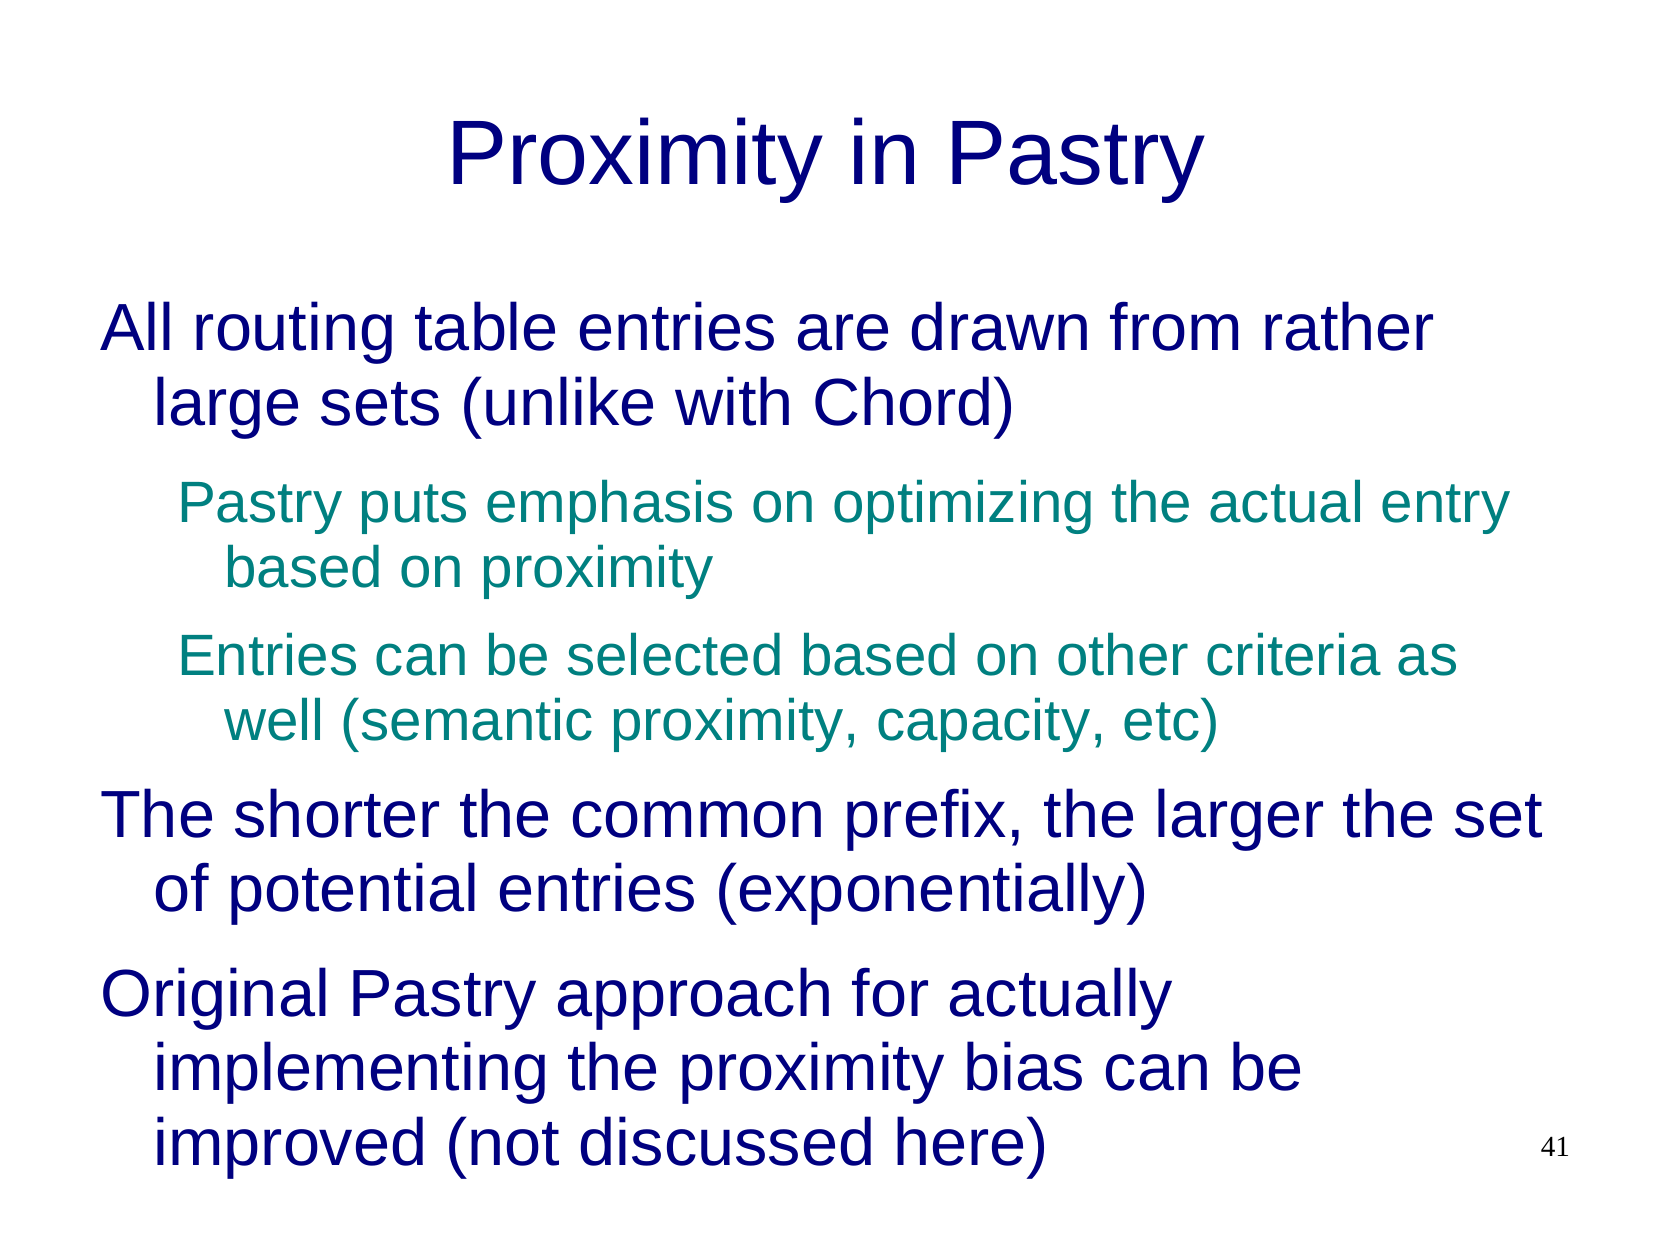

# Proximity in Pastry
All routing table entries are drawn from rather large sets (unlike with Chord)
Pastry puts emphasis on optimizing the actual entry based on proximity
Entries can be selected based on other criteria as well (semantic proximity, capacity, etc)
The shorter the common prefix, the larger the set of potential entries (exponentially)
Original Pastry approach for actually implementing the proximity bias can be improved (not discussed here)
41